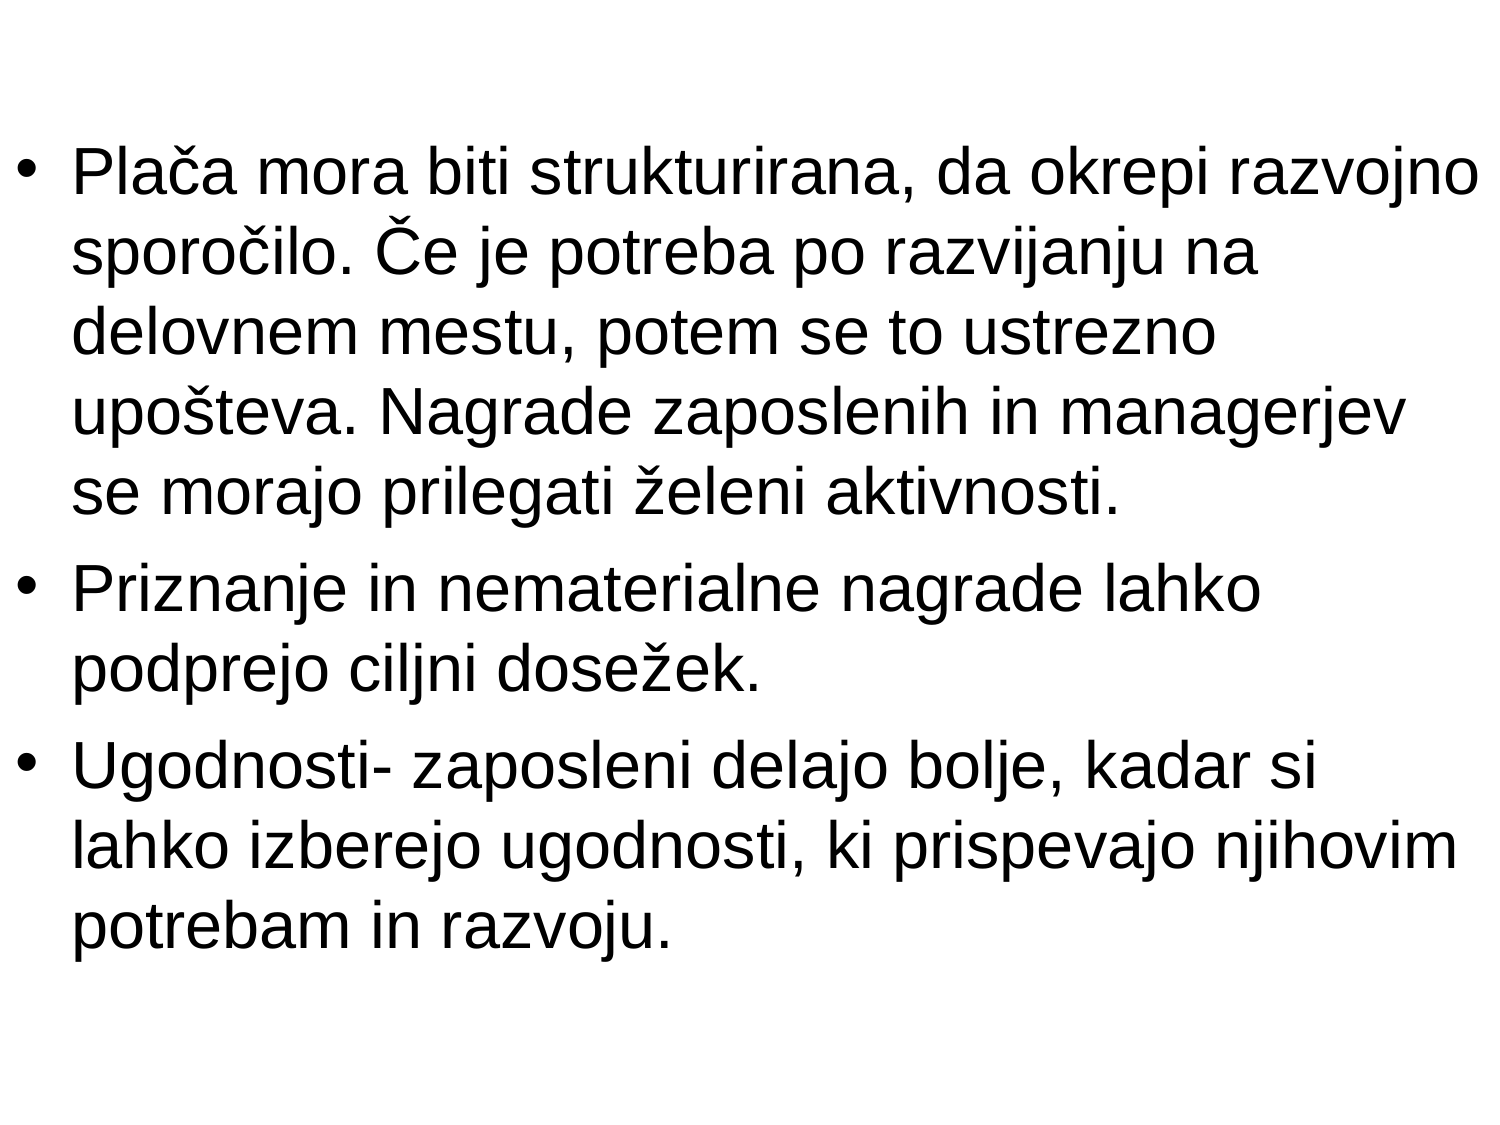

# Plača mora biti strukturirana, da okrepi razvojno sporočilo. Če je potreba po razvijanju na delovnem mestu, potem se to ustrezno upošteva. Nagrade zaposlenih in managerjev se morajo prilegati želeni aktivnosti.
Priznanje in nematerialne nagrade lahko podprejo ciljni dosežek.
Ugodnosti- zaposleni delajo bolje, kadar si lahko izberejo ugodnosti, ki prispevajo njihovim potrebam in razvoju.